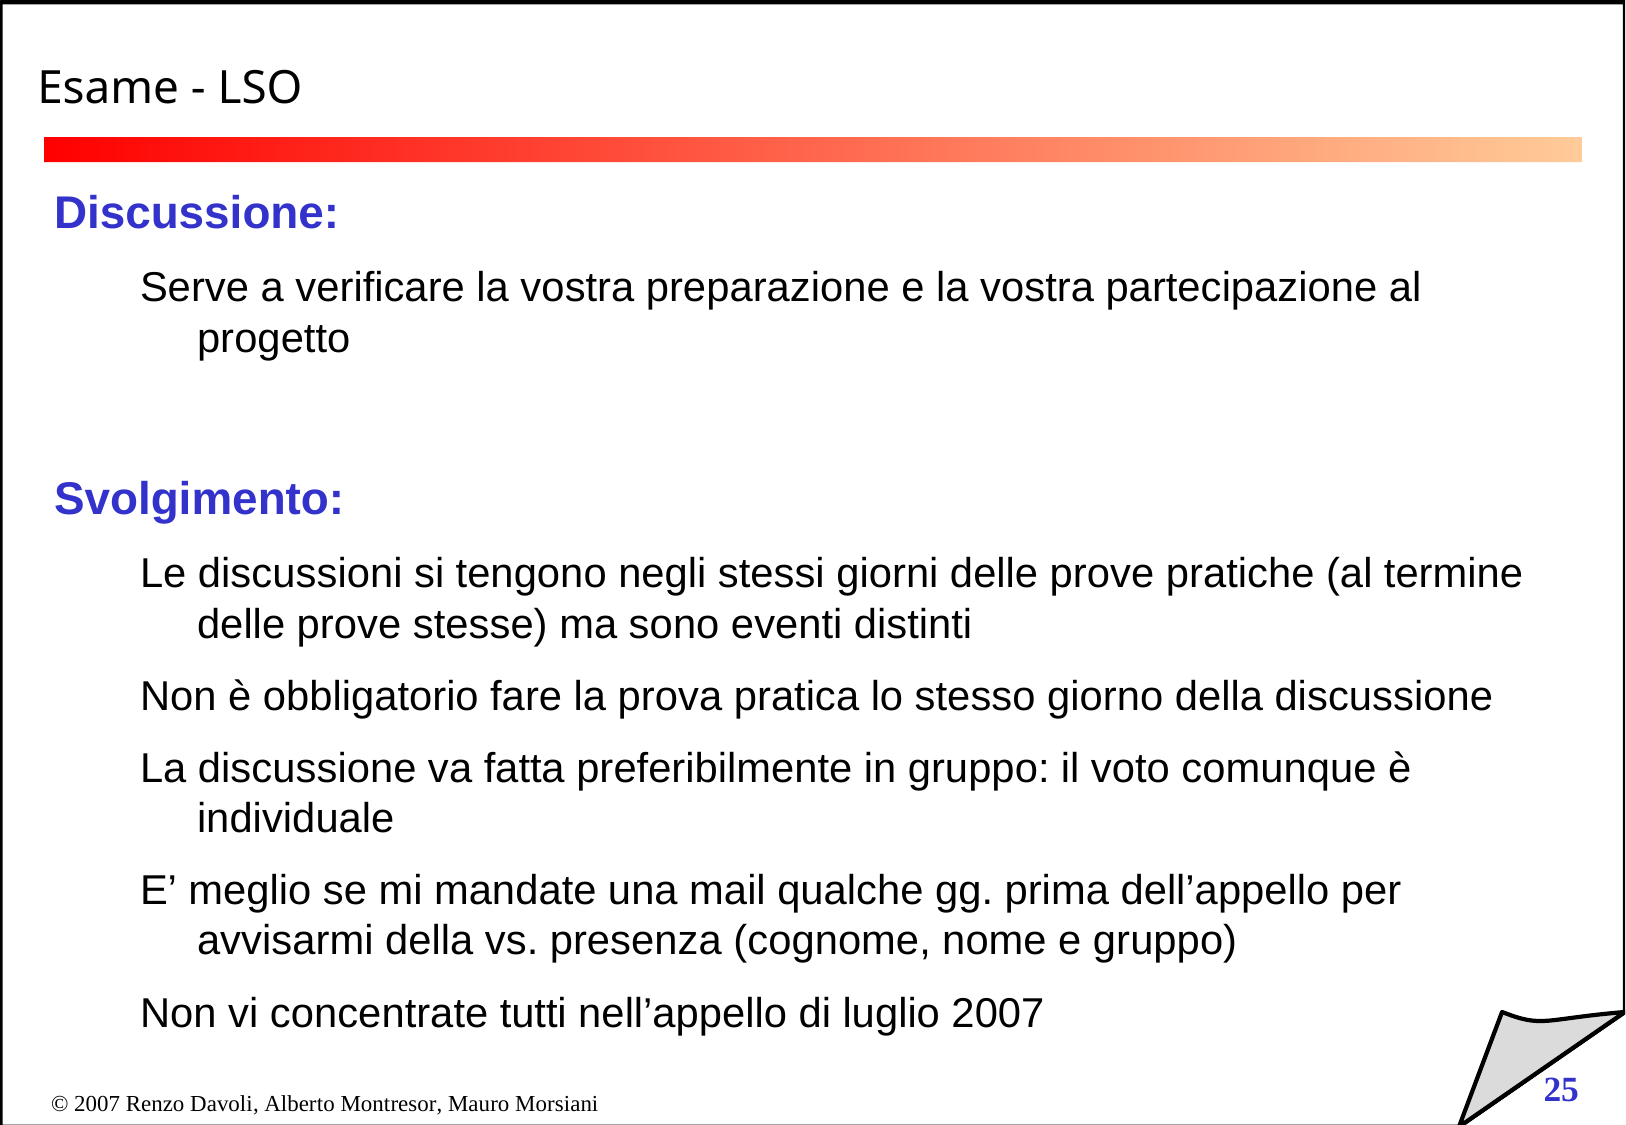

# Esame - LSO
Discussione:
Serve a verificare la vostra preparazione e la vostra partecipazione al progetto
Svolgimento:
Le discussioni si tengono negli stessi giorni delle prove pratiche (al termine delle prove stesse) ma sono eventi distinti
Non è obbligatorio fare la prova pratica lo stesso giorno della discussione
La discussione va fatta preferibilmente in gruppo: il voto comunque è individuale
E’ meglio se mi mandate una mail qualche gg. prima dell’appello per avvisarmi della vs. presenza (cognome, nome e gruppo)
Non vi concentrate tutti nell’appello di luglio 2007